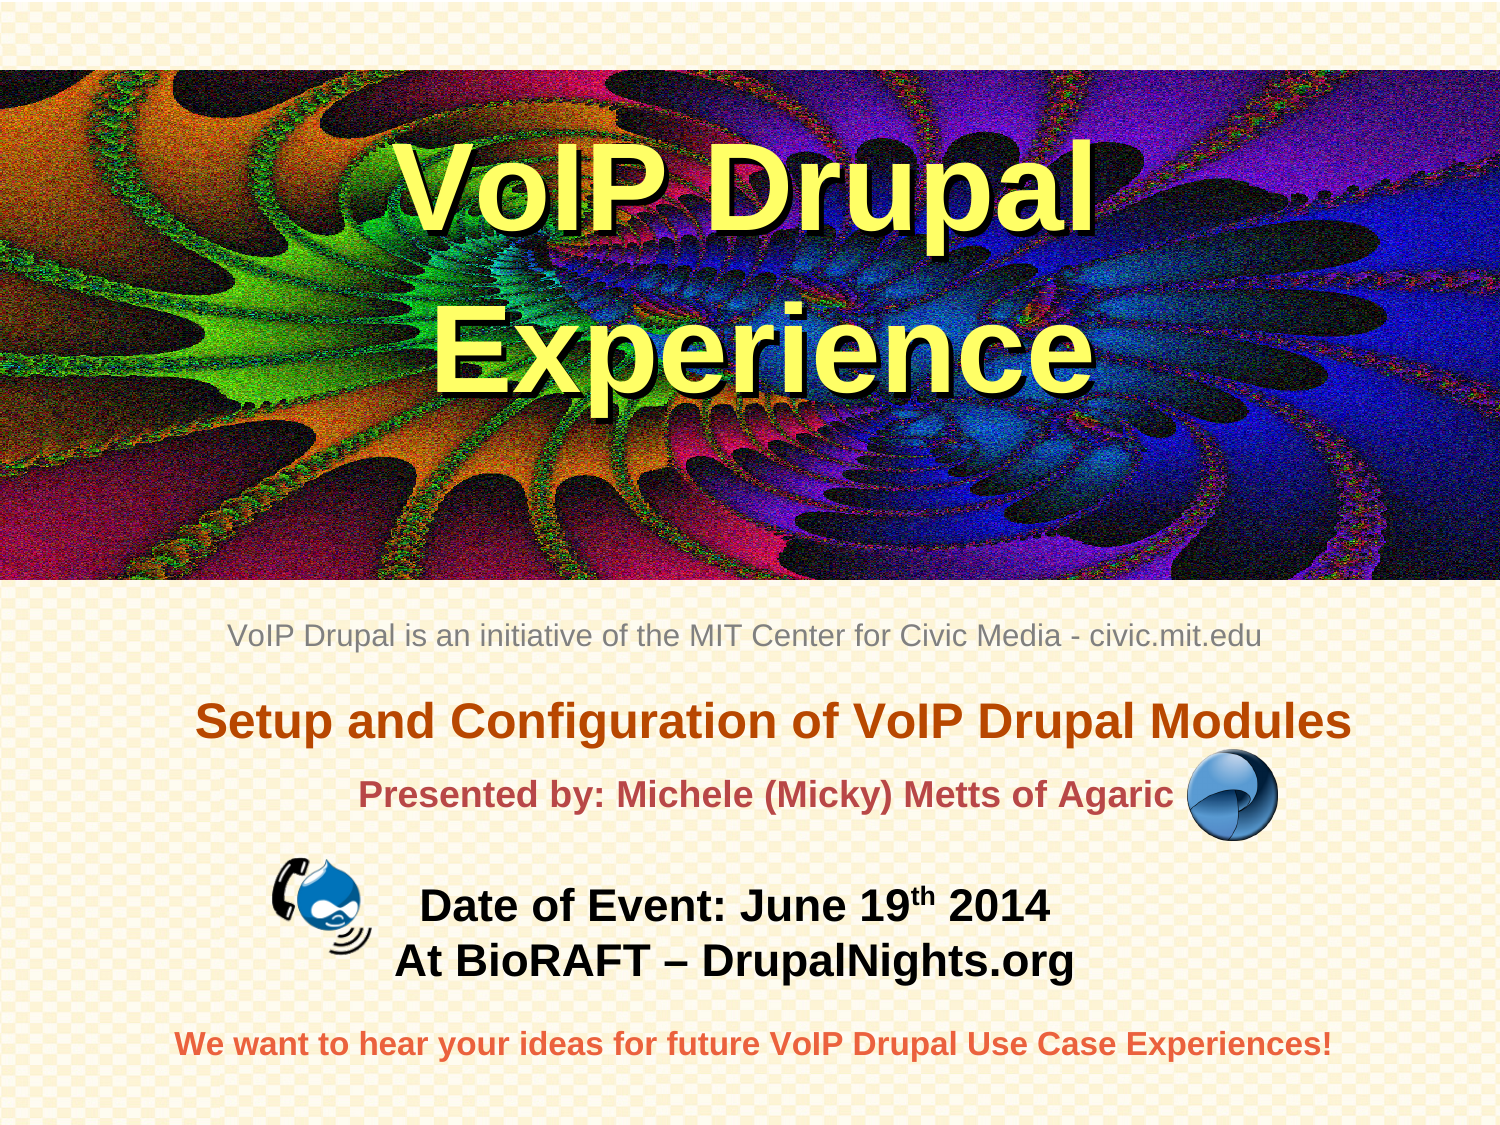

VoIP Drupal
Experience
VoIP Drupal
Experience
VoIP Drupal is an initiative of the MIT Center for Civic Media - civic.mit.edu
Setup and Configuration of VoIP Drupal Modules
Presented by: Michele (Micky) Metts of Agaric
Date of Event: June 19th 2014
At BioRAFT – DrupalNights.org
We want to hear your ideas for future VoIP Drupal Use Case Experiences!